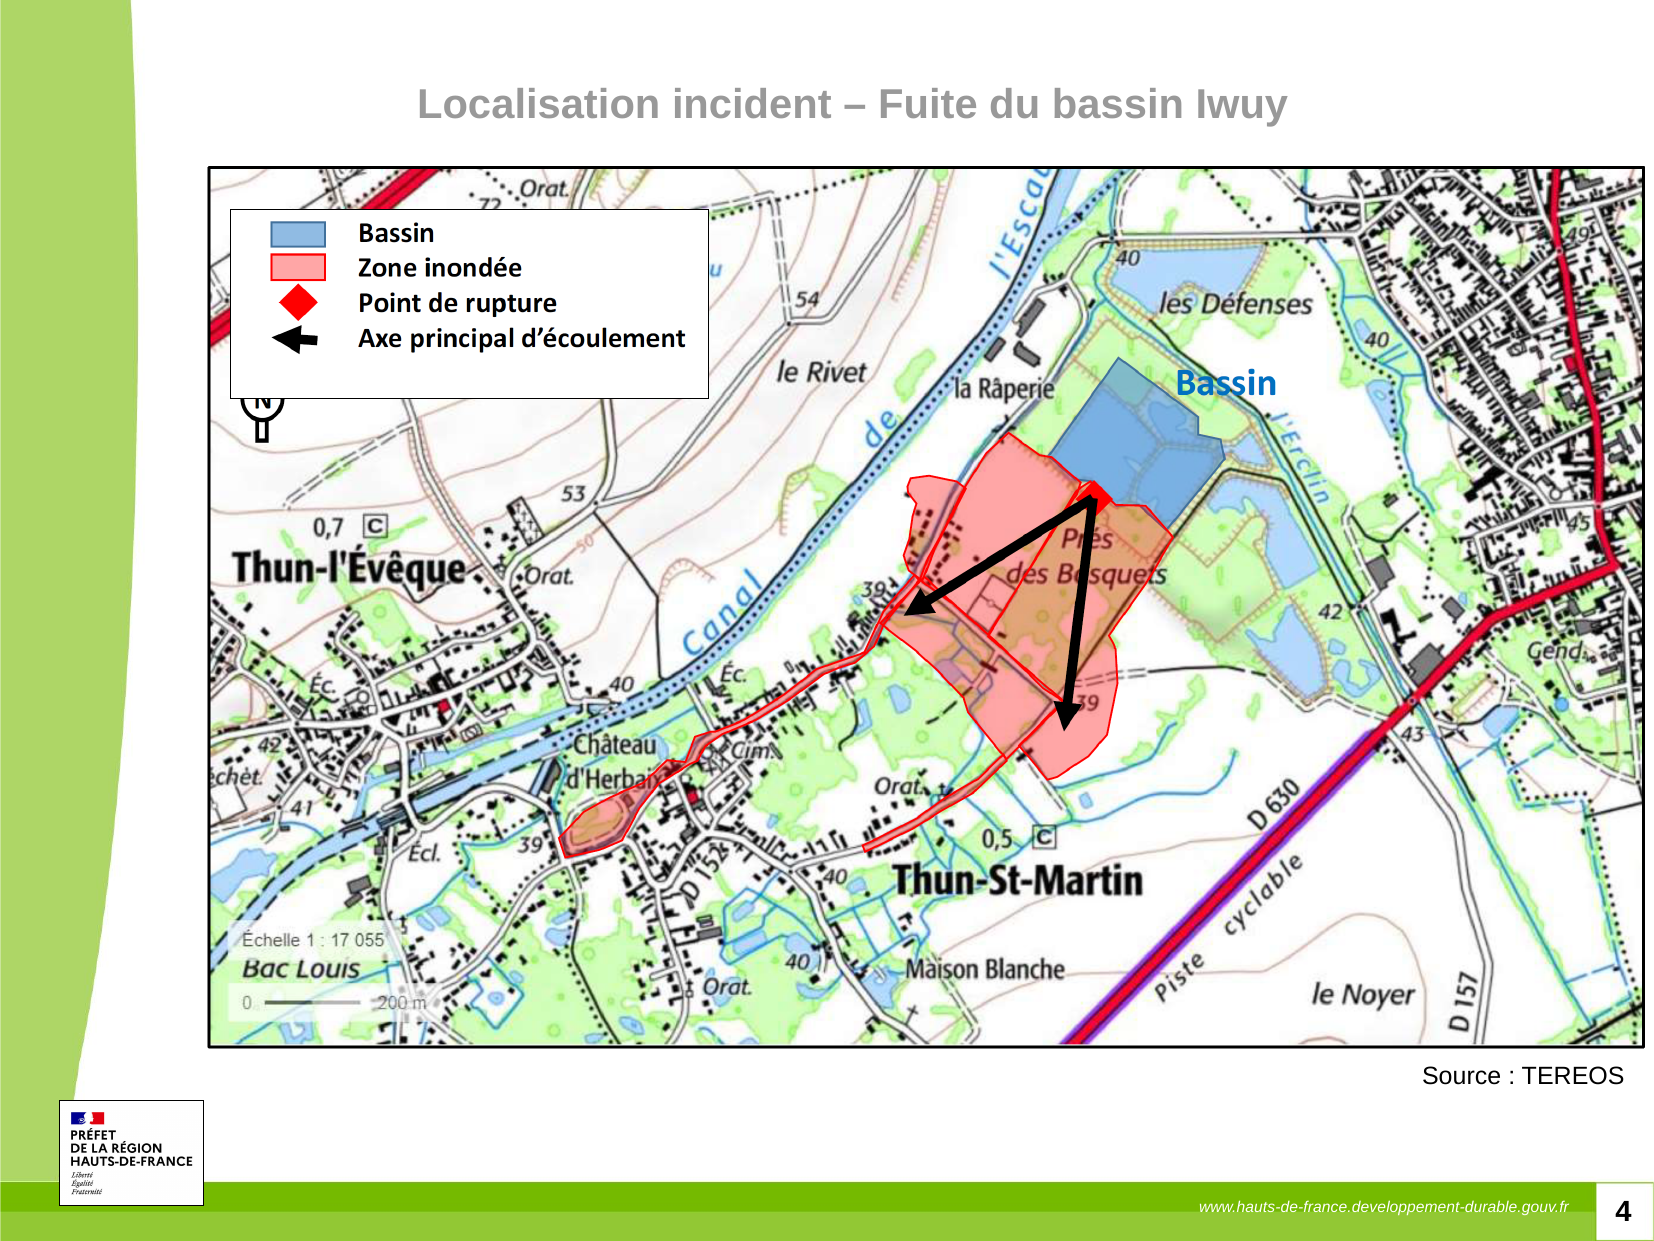

# Localisation incident – Fuite du bassin Iwuy
Source : TEREOS
4